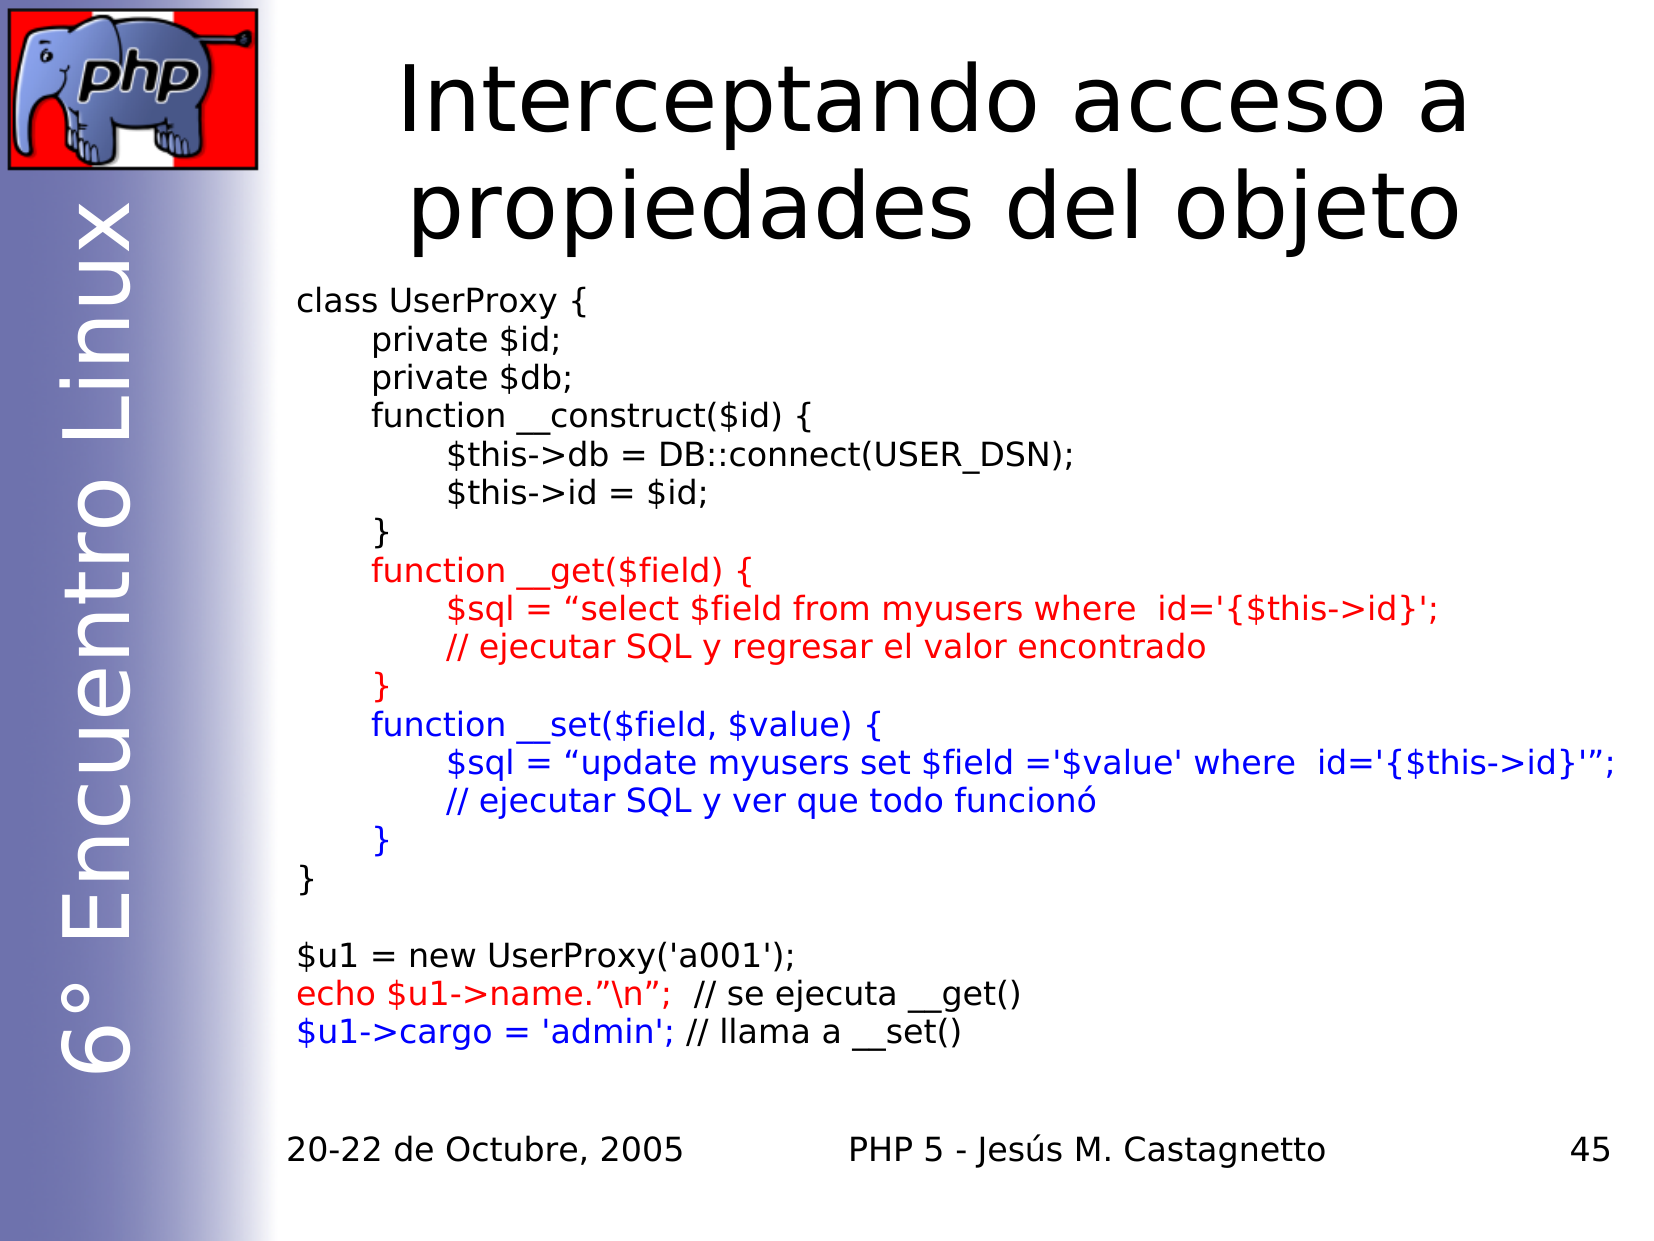

# Interceptando acceso a propiedades del objeto
class UserProxy {
	private $id;
	private $db;
	function __construct($id) {
		$this->db = DB::connect(USER_DSN);
		$this->id = $id;
	}
	function __get($field) {
		$sql = “select $field from myusers where id='{$this->id}';
		// ejecutar SQL y regresar el valor encontrado
	}
	function __set($field, $value) {
		$sql = “update myusers set $field ='$value' where id='{$this->id}'”;
		// ejecutar SQL y ver que todo funcionó
	}
}
$u1 = new UserProxy('a001');
echo $u1->name.”\n”; // se ejecuta __get()
$u1->cargo = 'admin'; // llama a __set()
20-22 de Octubre, 2005
PHP 5 - Jesús M. Castagnetto
45